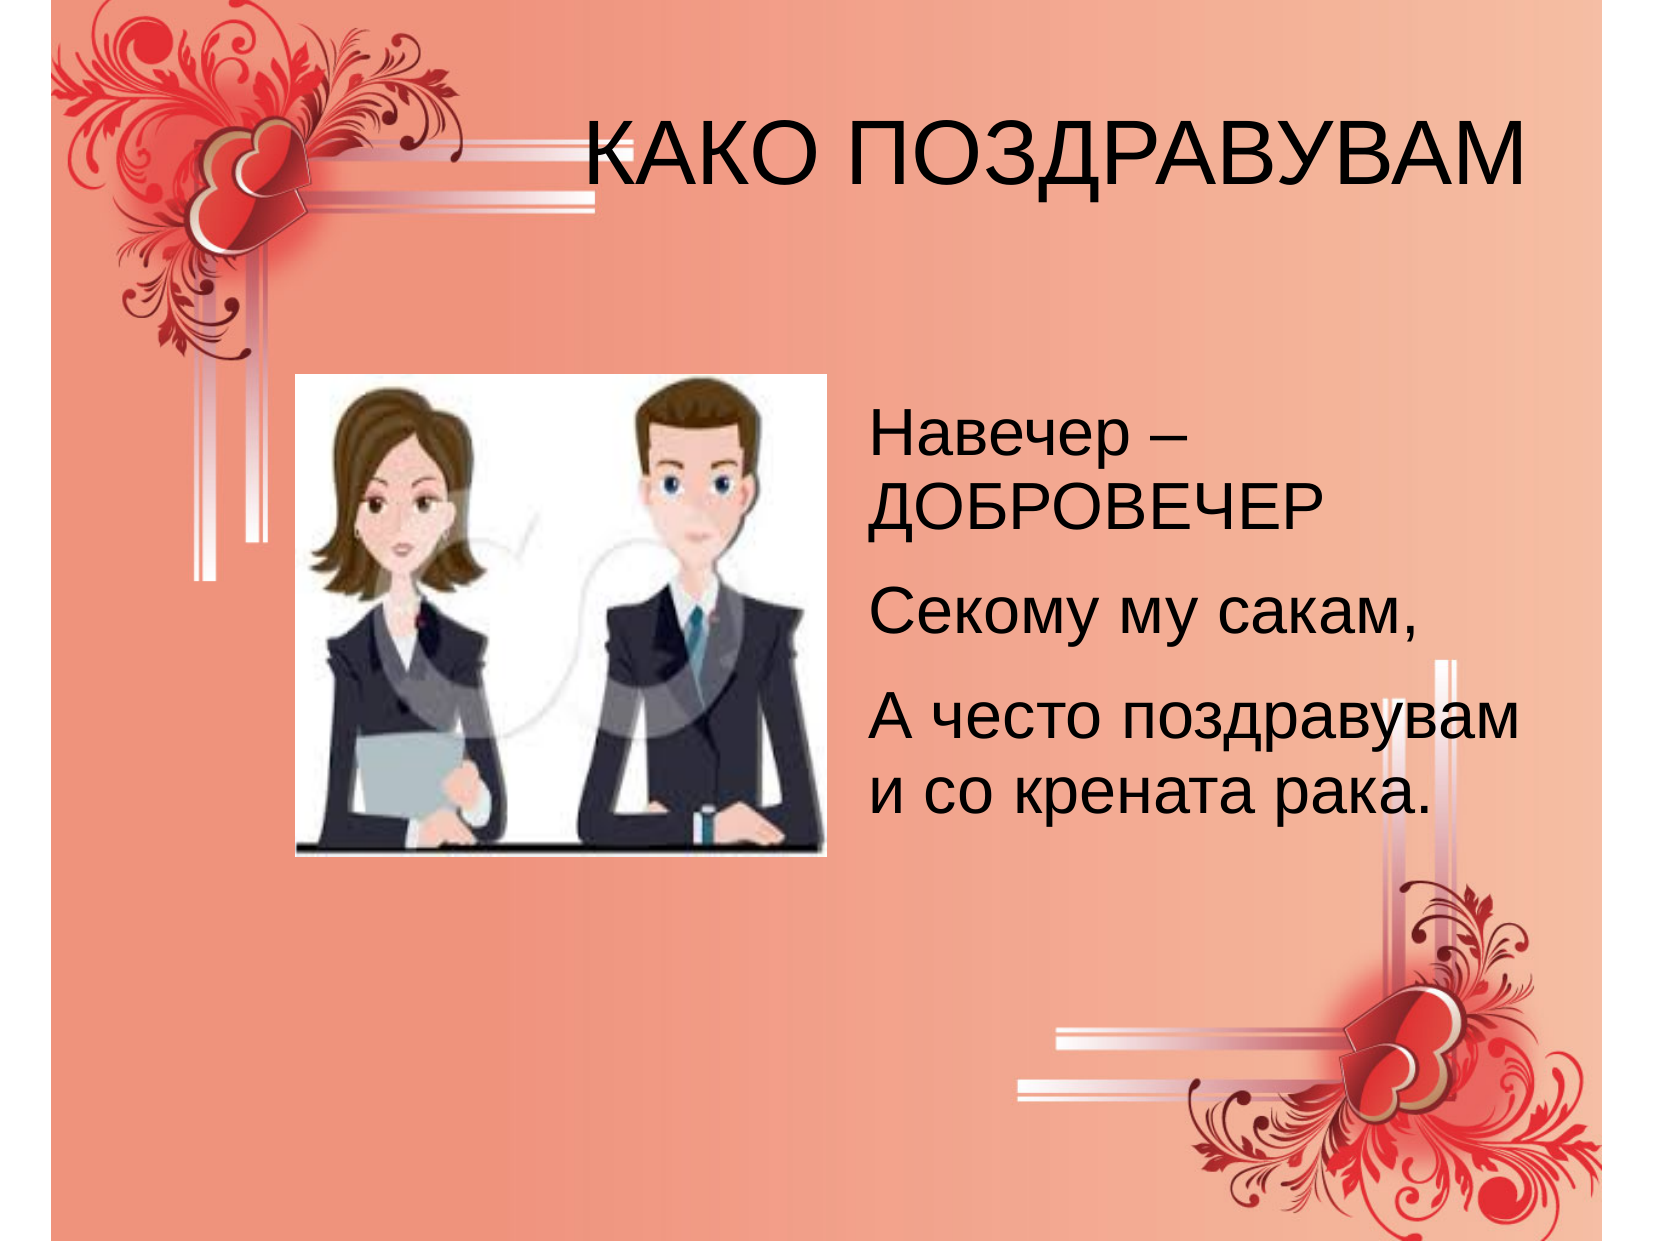

# КАКО ПОЗДРАВУВАМ
Навечер – ДОБРОВЕЧЕР
Секому му сакам,
А често поздравувам и со крената рака.